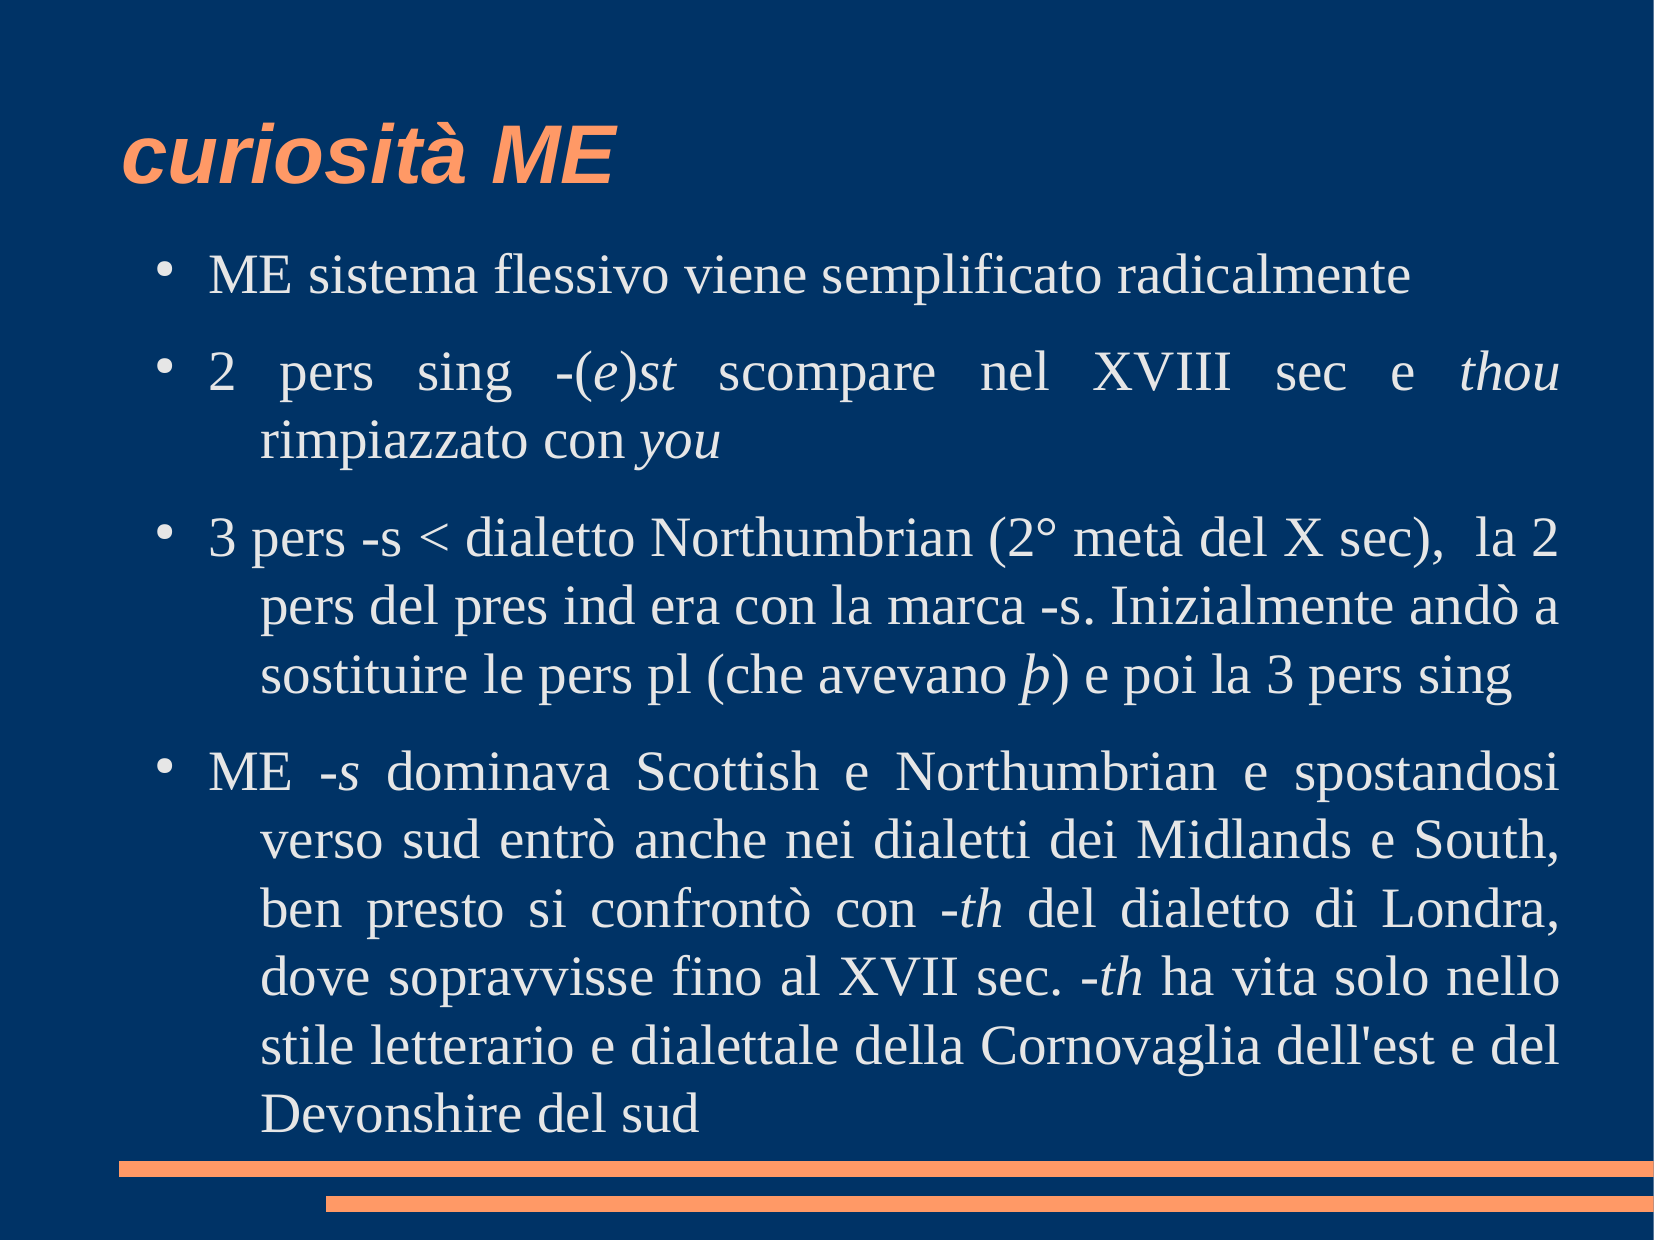

# curiosità ME
ME sistema flessivo viene semplificato radicalmente
2 pers sing -(e)st scompare nel XVIII sec e thou rimpiazzato con you
3 pers -s < dialetto Northumbrian (2° metà del X sec), la 2 pers del pres ind era con la marca -s. Inizialmente andò a sostituire le pers pl (che avevano þ) e poi la 3 pers sing
ME -s dominava Scottish e Northumbrian e spostandosi verso sud entrò anche nei dialetti dei Midlands e South, ben presto si confrontò con -th del dialetto di Londra, dove sopravvisse fino al XVII sec. -th ha vita solo nello stile letterario e dialettale della Cornovaglia dell'est e del Devonshire del sud